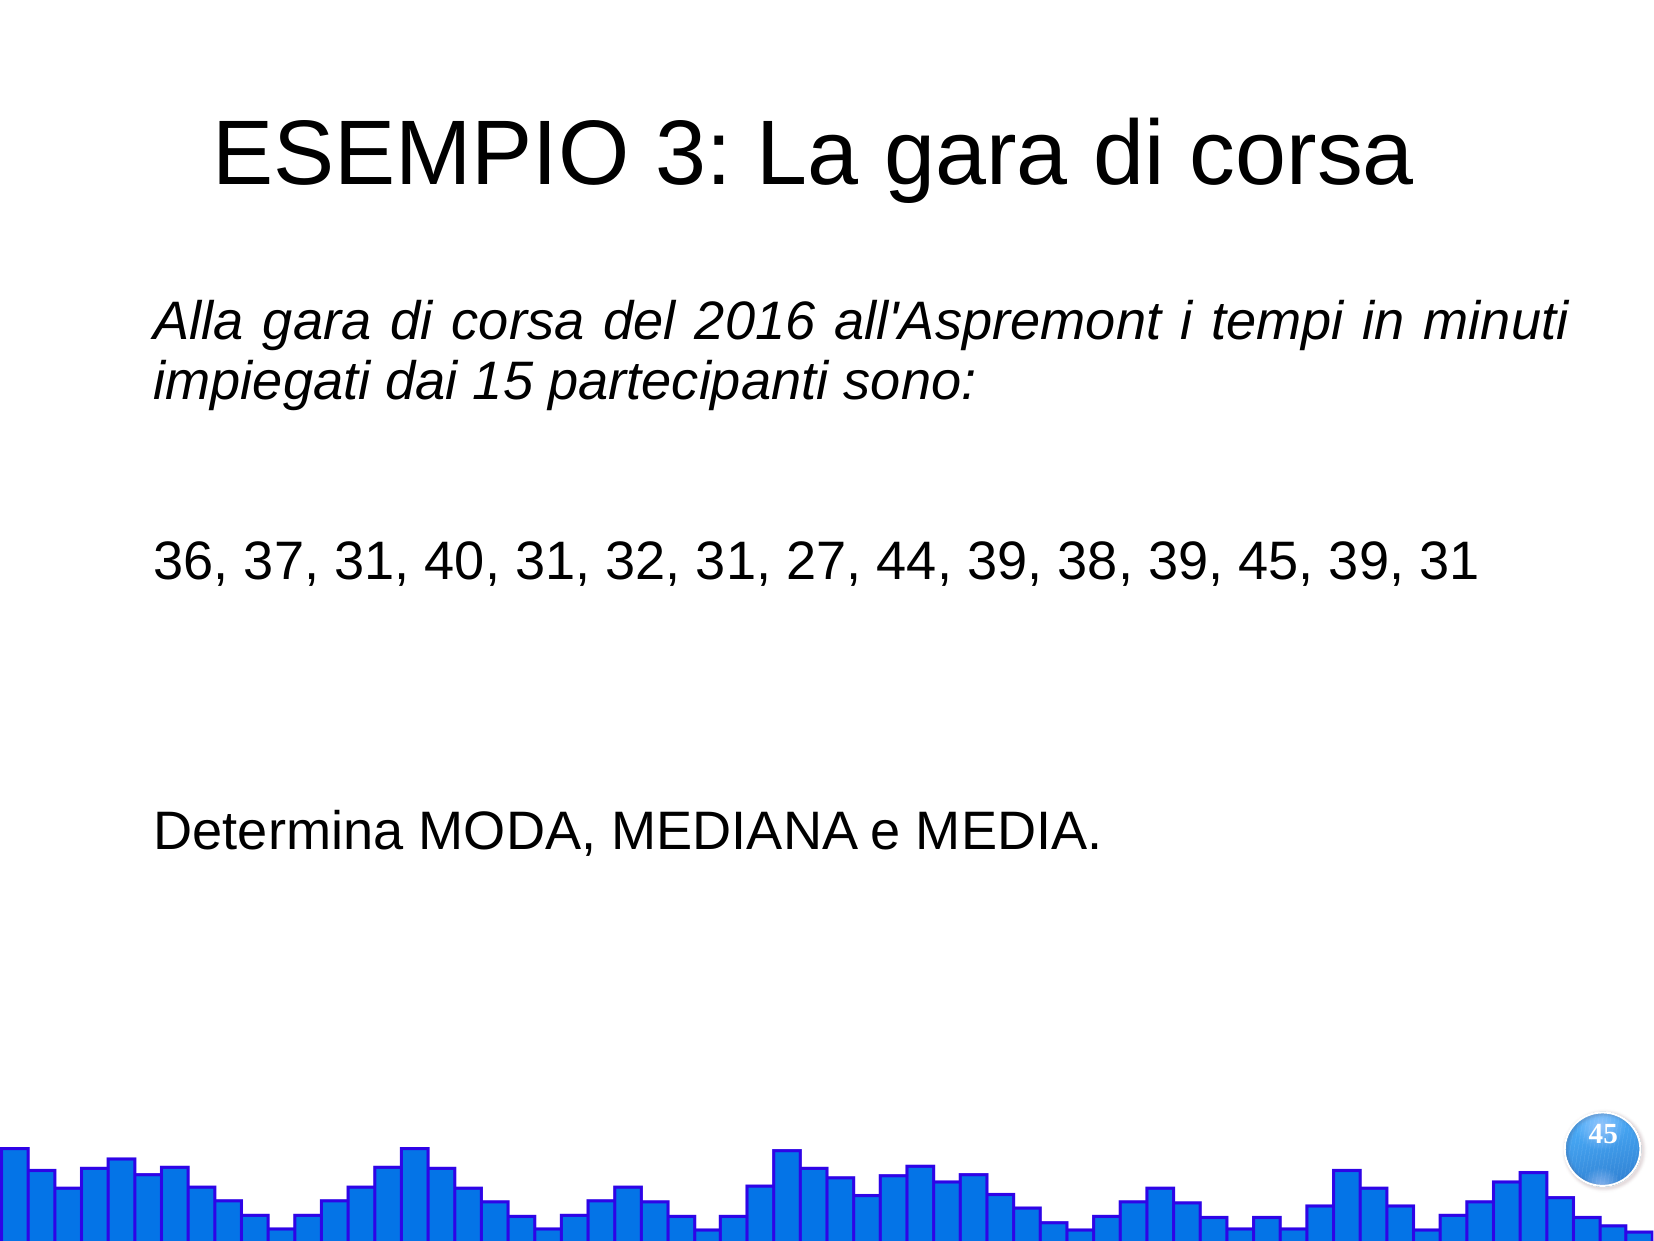

# ESEMPIO 3: La gara di corsa
Alla gara di corsa del 2016 all'Aspremont i tempi in minuti impiegati dai 15 partecipanti sono:
36, 37, 31, 40, 31, 32, 31, 27, 44, 39, 38, 39, 45, 39, 31
Determina MODA, MEDIANA e MEDIA.
45